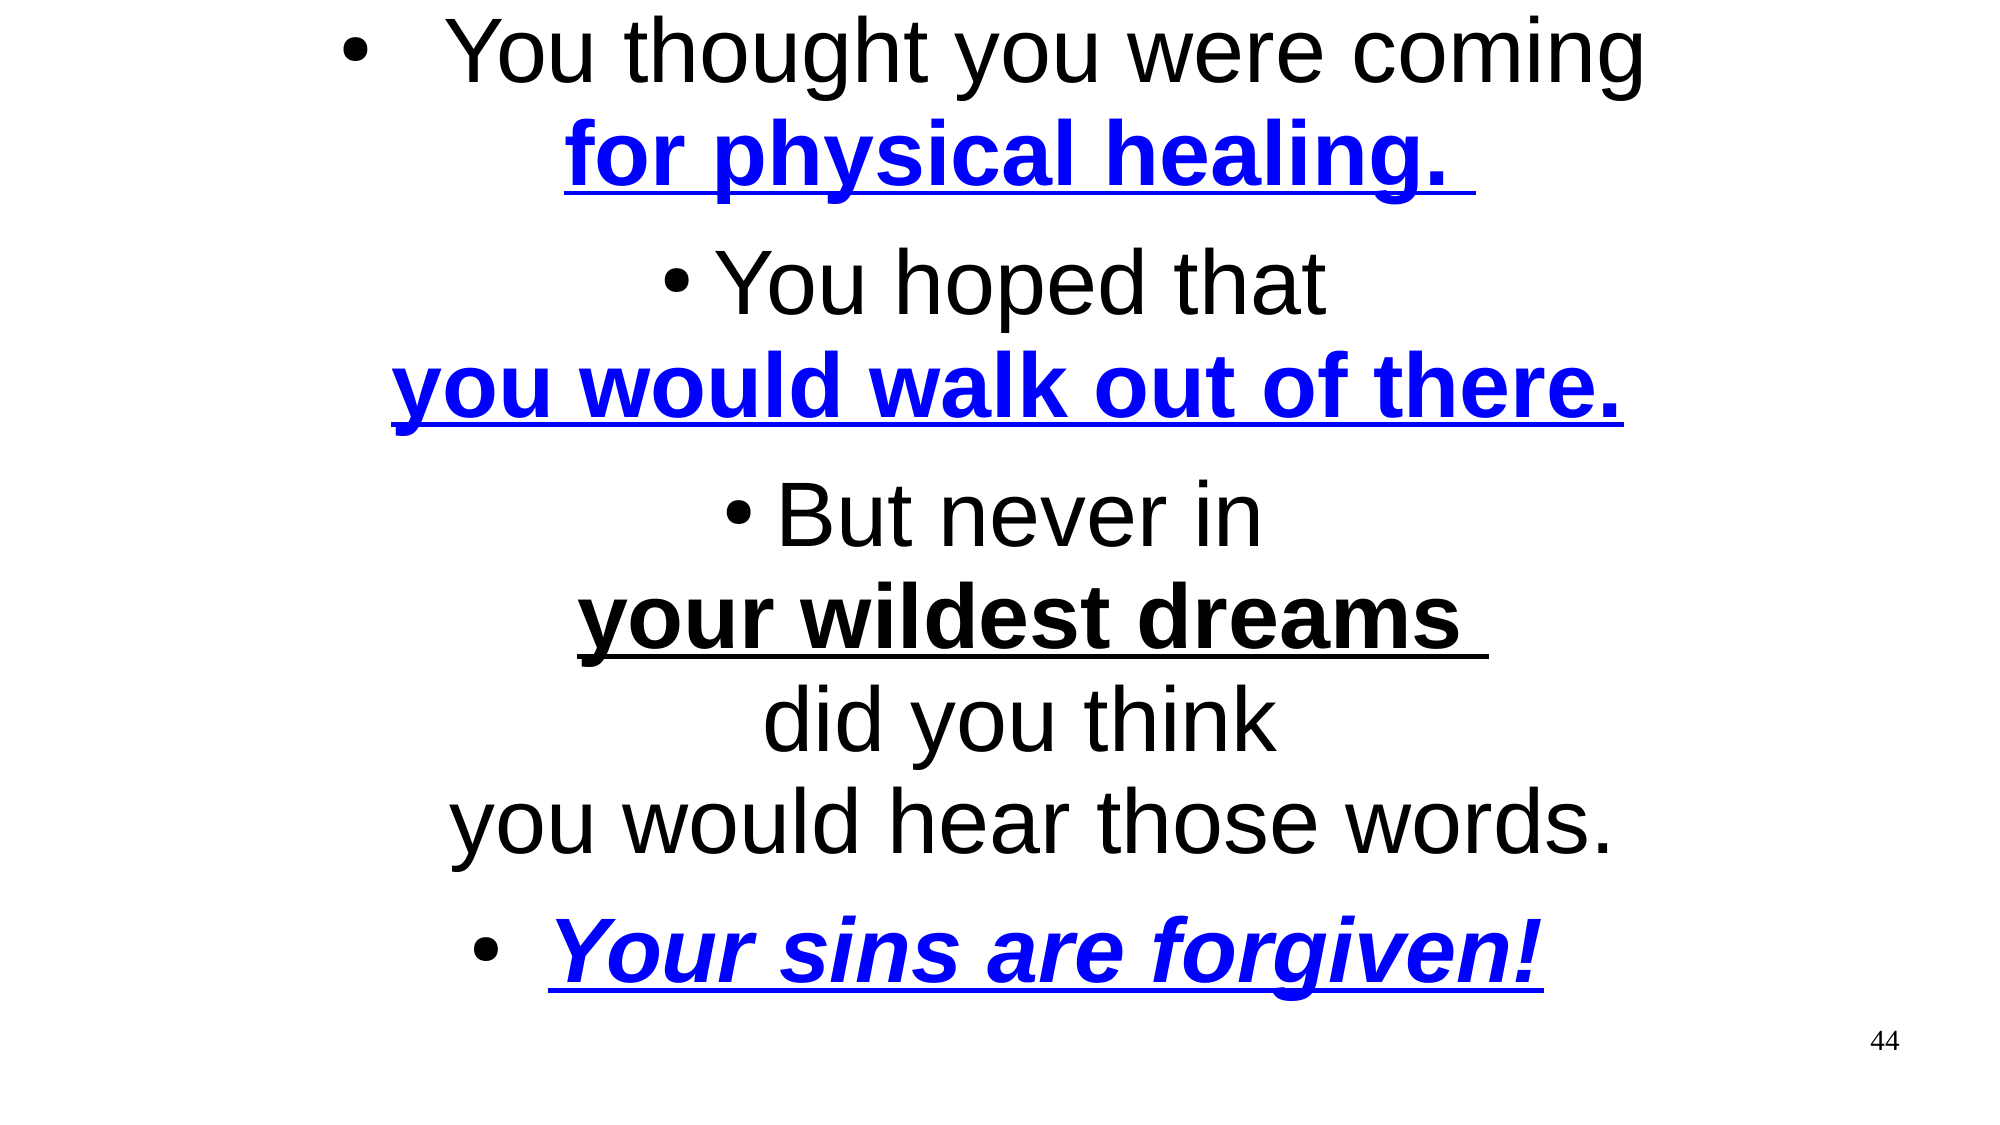

# You thought you were coming for physical healing.
You hoped that
you would walk out of there.
But never in
your wildest dreams
did you think
you would hear those words.
 Your sins are forgiven!
44